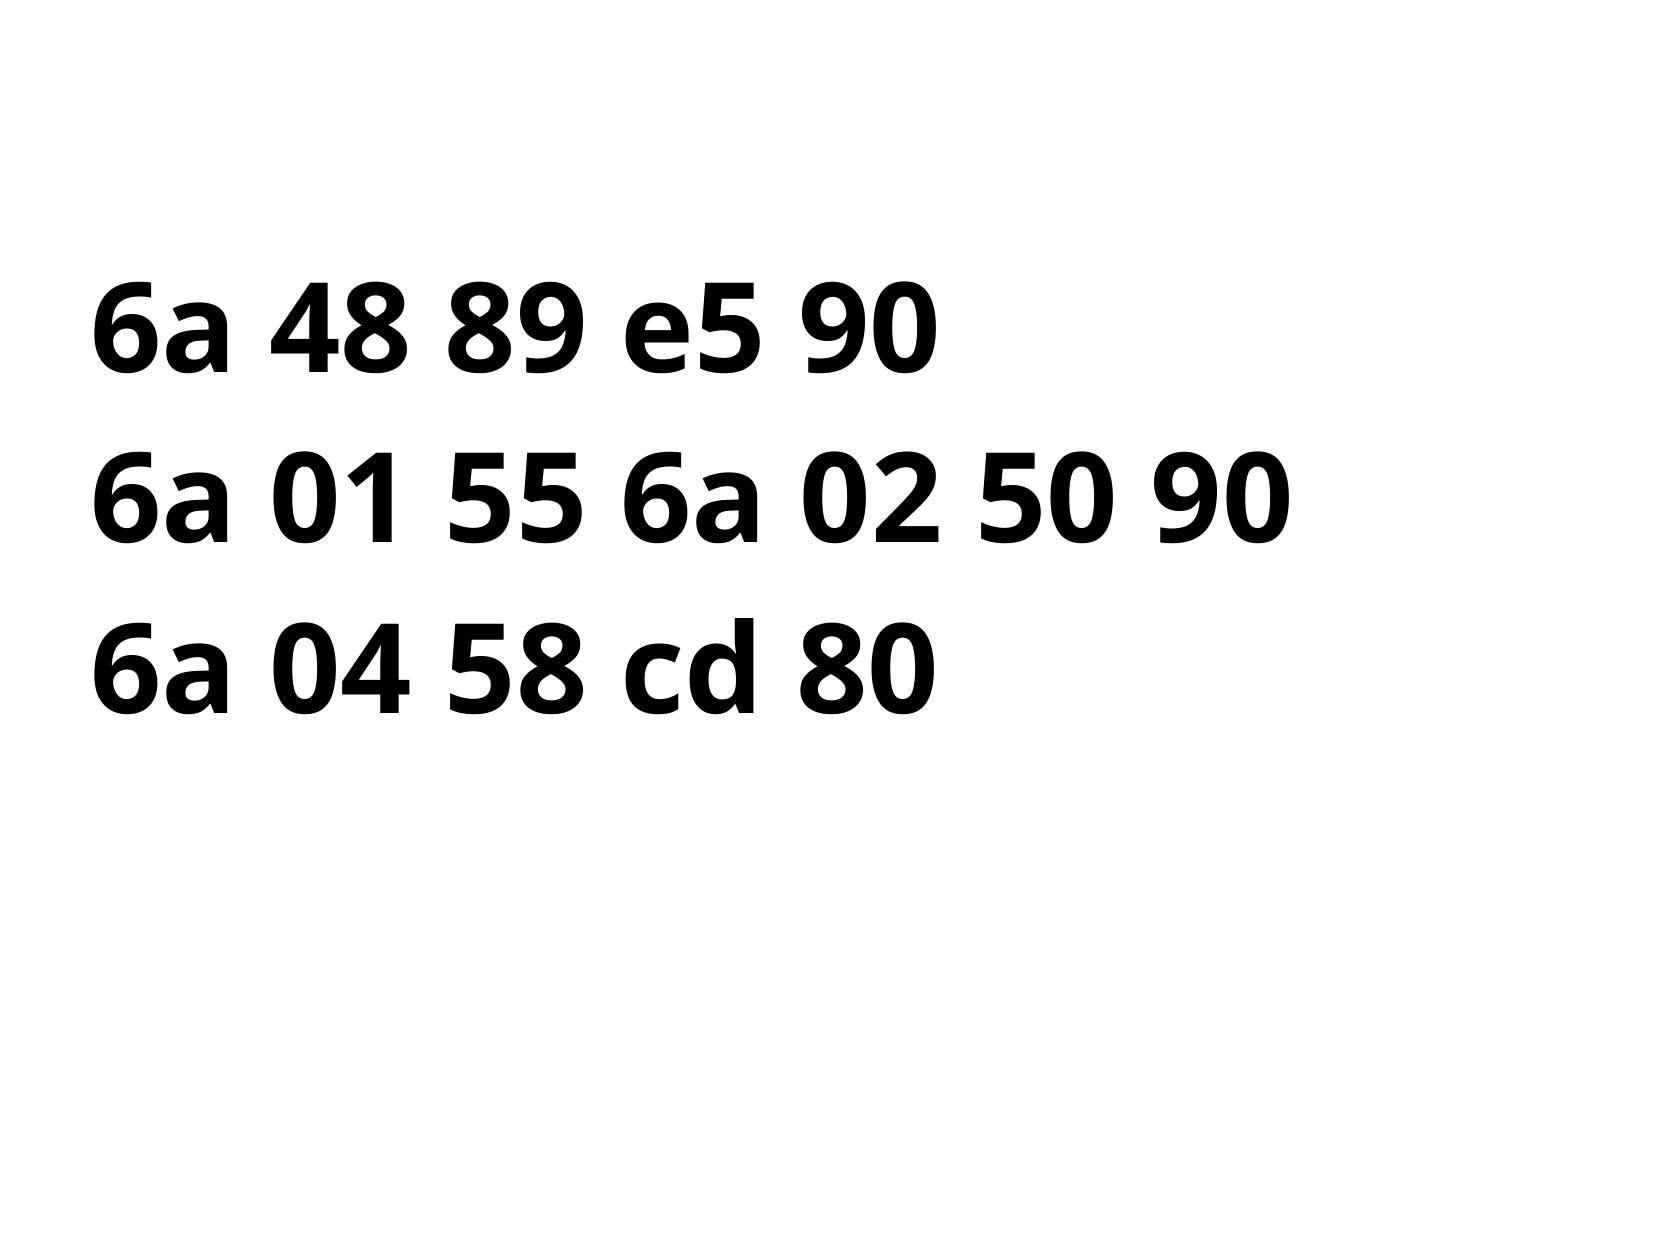

6a 48 89 e5 90
6a 01 55 6a 02 50 90
6a 04 58 cd 80